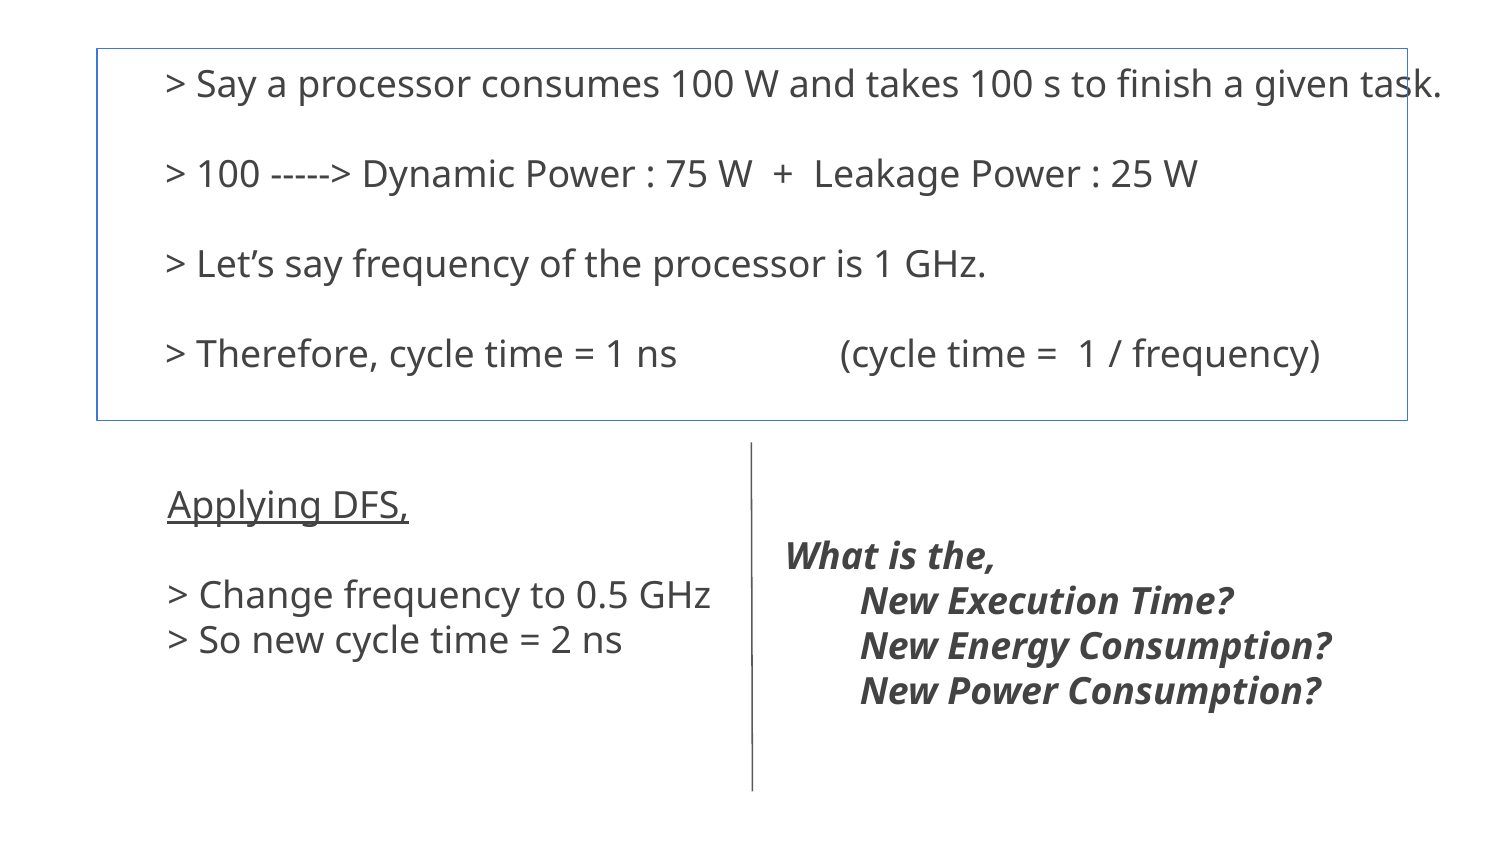

> Say a processor consumes 100 W and takes 100 s to finish a given task.
		> 100 -----> Dynamic Power : 75 W + Leakage Power : 25 W
		> Let’s say frequency of the processor is 1 GHz.
		> Therefore, cycle time = 1 ns 			(cycle time = 1 / frequency)
		Applying DFS,
		> Change frequency to 0.5 GHz
		> So new cycle time = 2 ns
What is the,
	New Execution Time?
New Energy Consumption?
New Power Consumption?